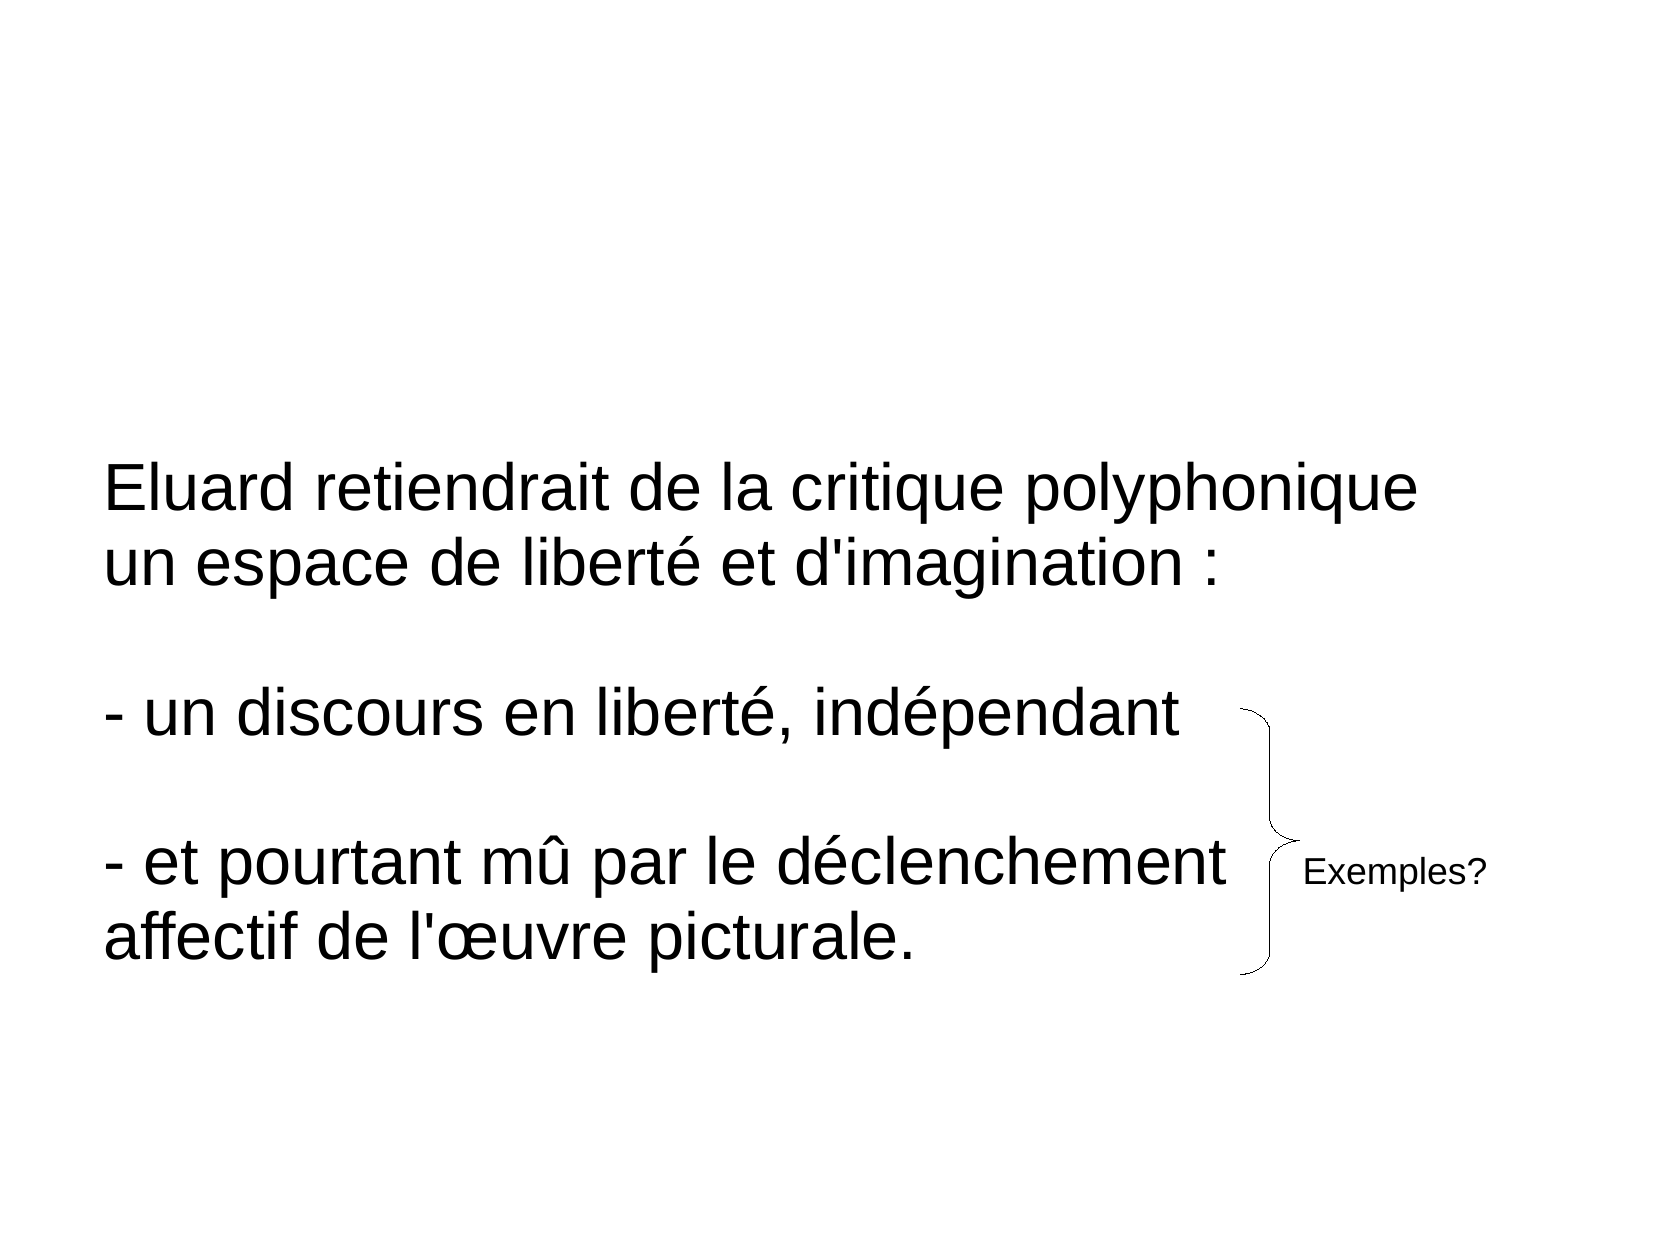

Eluard retiendrait de la critique polyphonique
un espace de liberté et d'imagination :
- un discours en liberté, indépendant
- et pourtant mû par le déclenchement Exemples?
affectif de l'œuvre picturale.